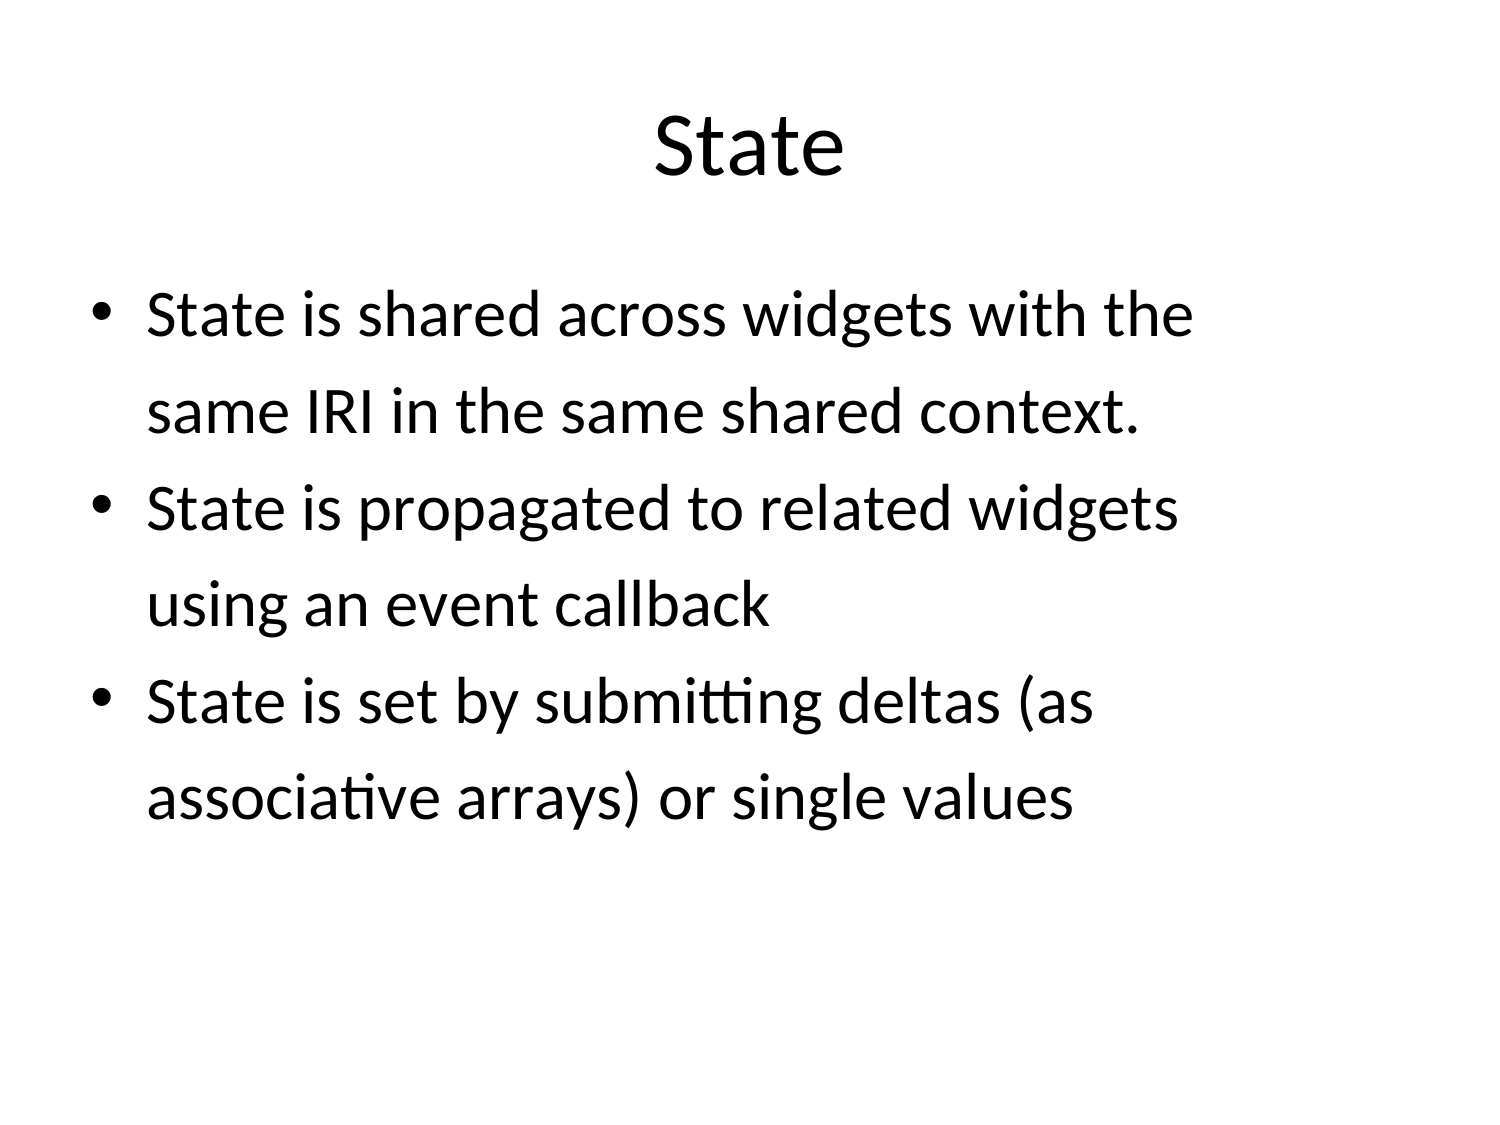

# State
State is shared across widgets with the
same IRI in the same shared context.
State is propagated to related widgets
using an event callback
State is set by submitting deltas (as
associative arrays) or single values